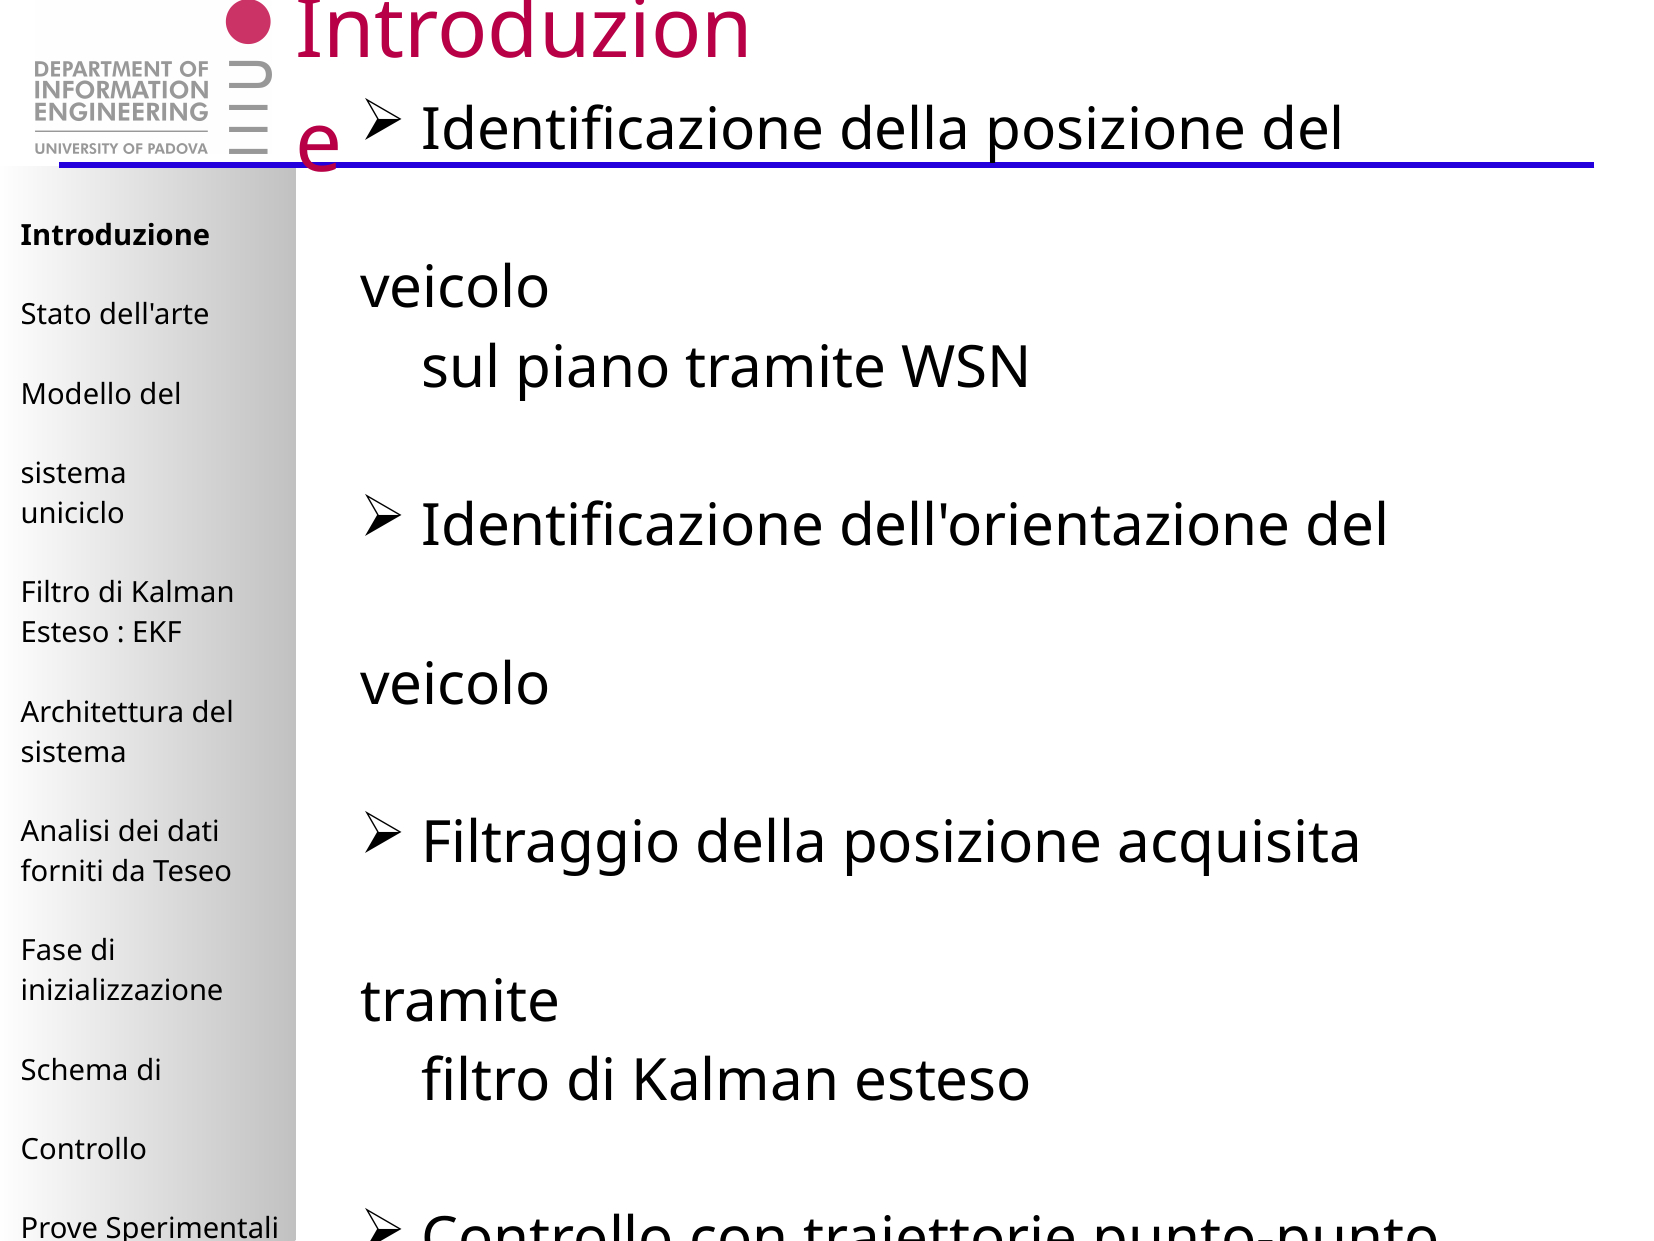

Introduzione
# Identificazione della posizione del veicolo
 sul piano tramite WSN
 Identificazione dell'orientazione del veicolo
 Filtraggio della posizione acquisita tramite
 filtro di Kalman esteso
 Controllo con traiettorie punto-punto
Introduzione
Stato dell'arte
Modello del sistema
uniciclo
Filtro di Kalman
Esteso : EKF
Architettura del
sistema
Analisi dei dati
forniti da Teseo
Fase di
inizializzazione
Schema di Controllo
Prove Sperimentali
Conclusioni
Sviluppi futuri